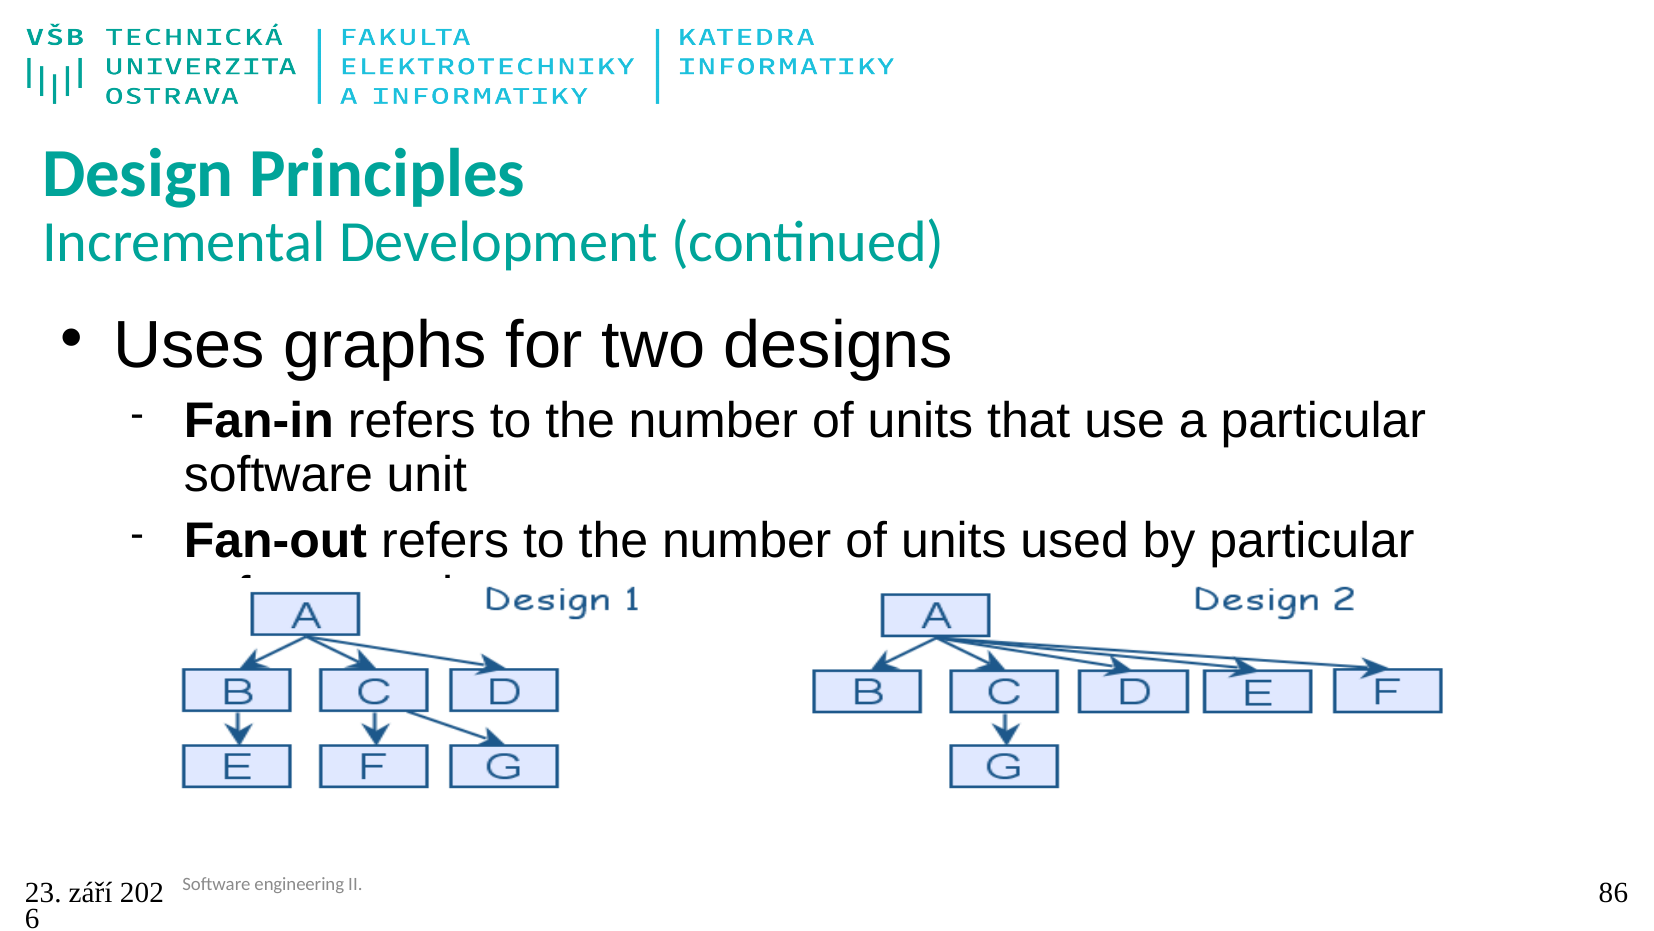

Design Principles
Incremental Development (continued)
# Uses graphs for two designs
Fan-in refers to the number of units that use a particular software unit
Fan-out refers to the number of units used by particular software unit
Software engineering II.
86